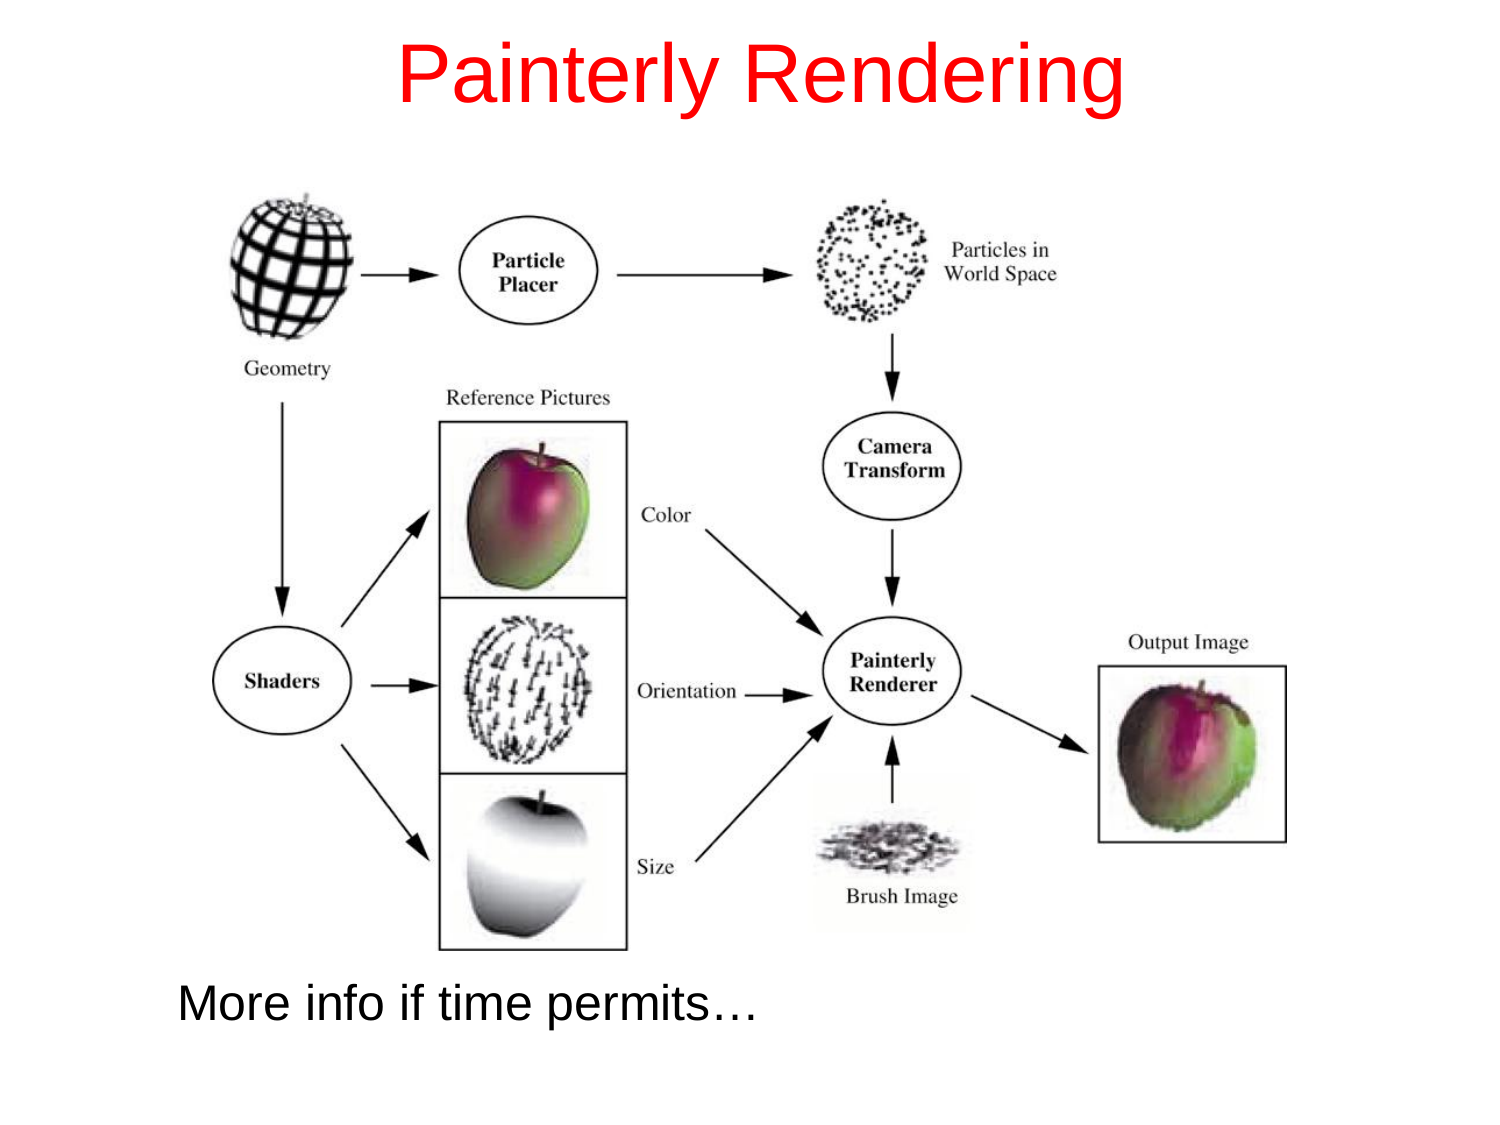

# Painterly Rendering
More info if time permits…